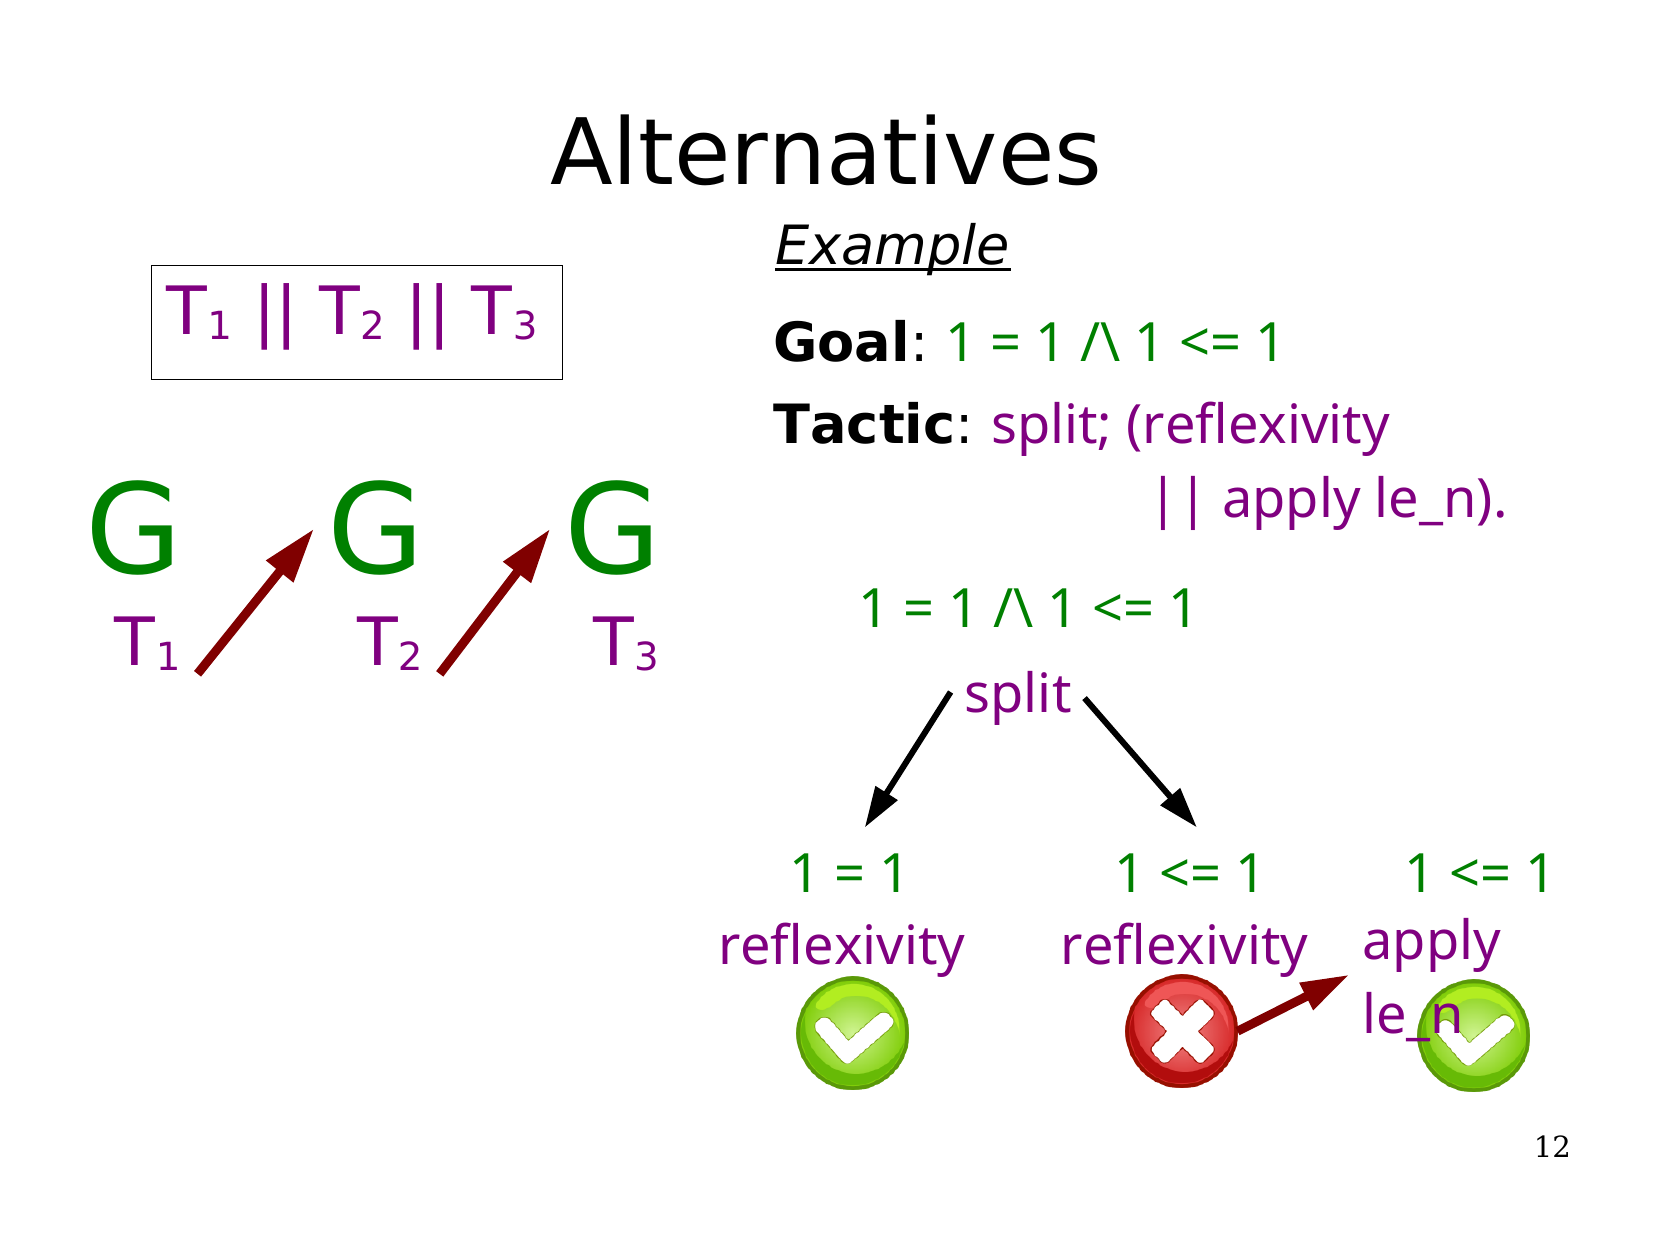

# Alternatives
Example
Goal: 1 = 1 /\ 1 <= 1
Tactic: split; (reflexivity
					|| apply le_n).
T1 || T2 || T3
G
G
G
1 = 1 /\ 1 <= 1
split
T1
T2
T3
1 = 1
1 <= 1
1 <= 1
apply le_n
reflexivity
reflexivity
12